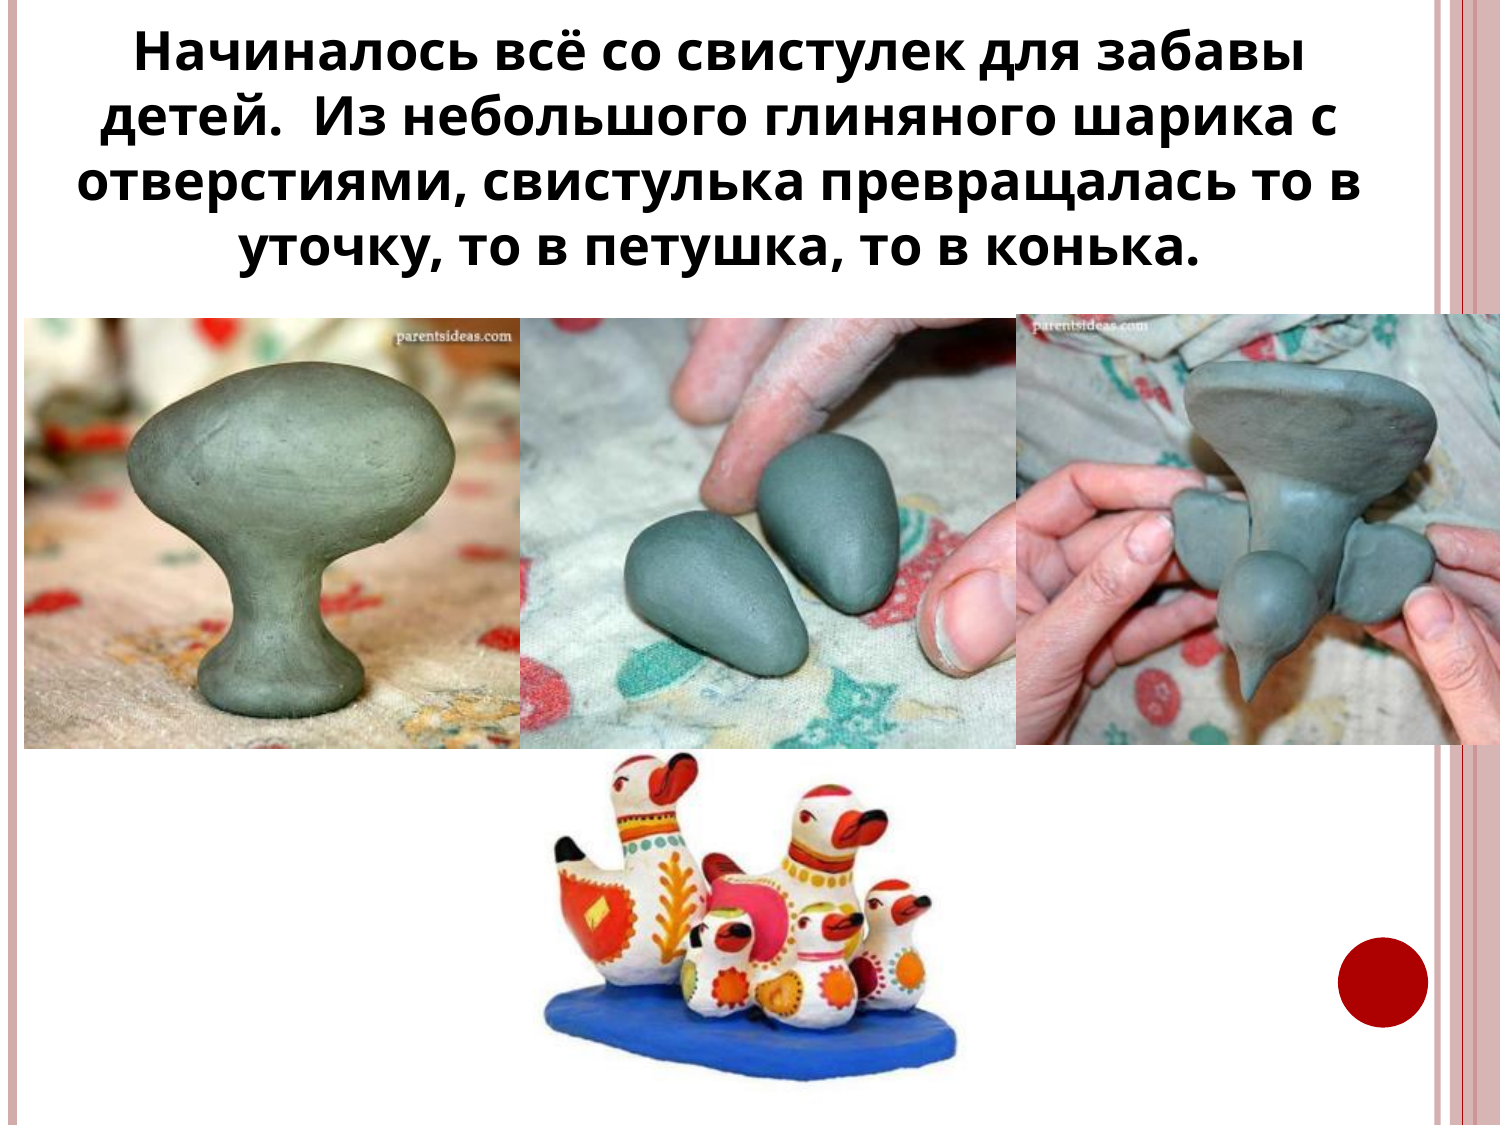

Начиналось всё со свистулек для забавы детей. Из небольшого глиняного шарика с отверстиями, свистулька превращалась то в уточку, то в петушка, то в конька.